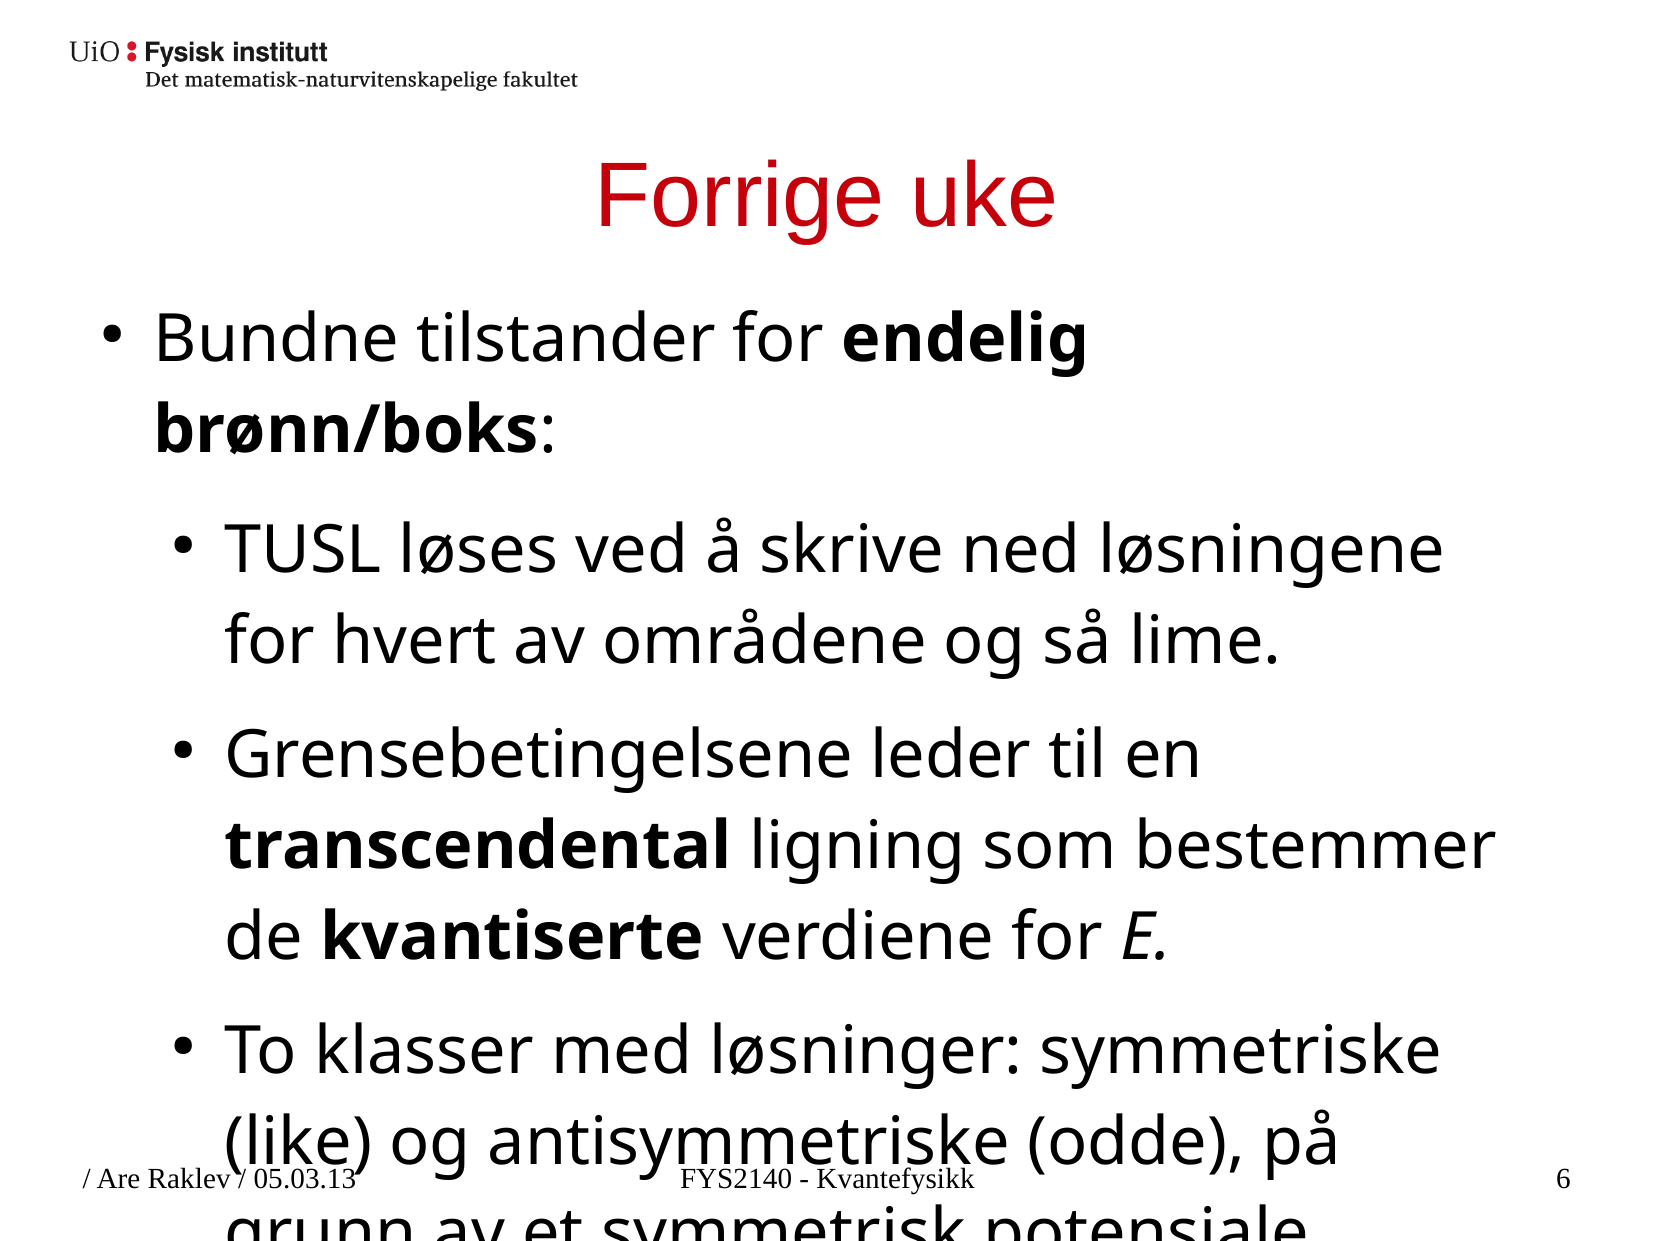

# Forrige uke
Bundne tilstander for endelig brønn/boks:
TUSL løses ved å skrive ned løsningene for hvert av områdene og så lime.
Grensebetingelsene leder til en transcendental ligning som bestemmer de kvantiserte verdiene for E.
To klasser med løsninger: symmetriske (like) og antisymmetriske (odde), på grunn av et symmetrisk potensiale.
/ Are Raklev / 05.03.13
FYS2140 - Kvantefysikk
6